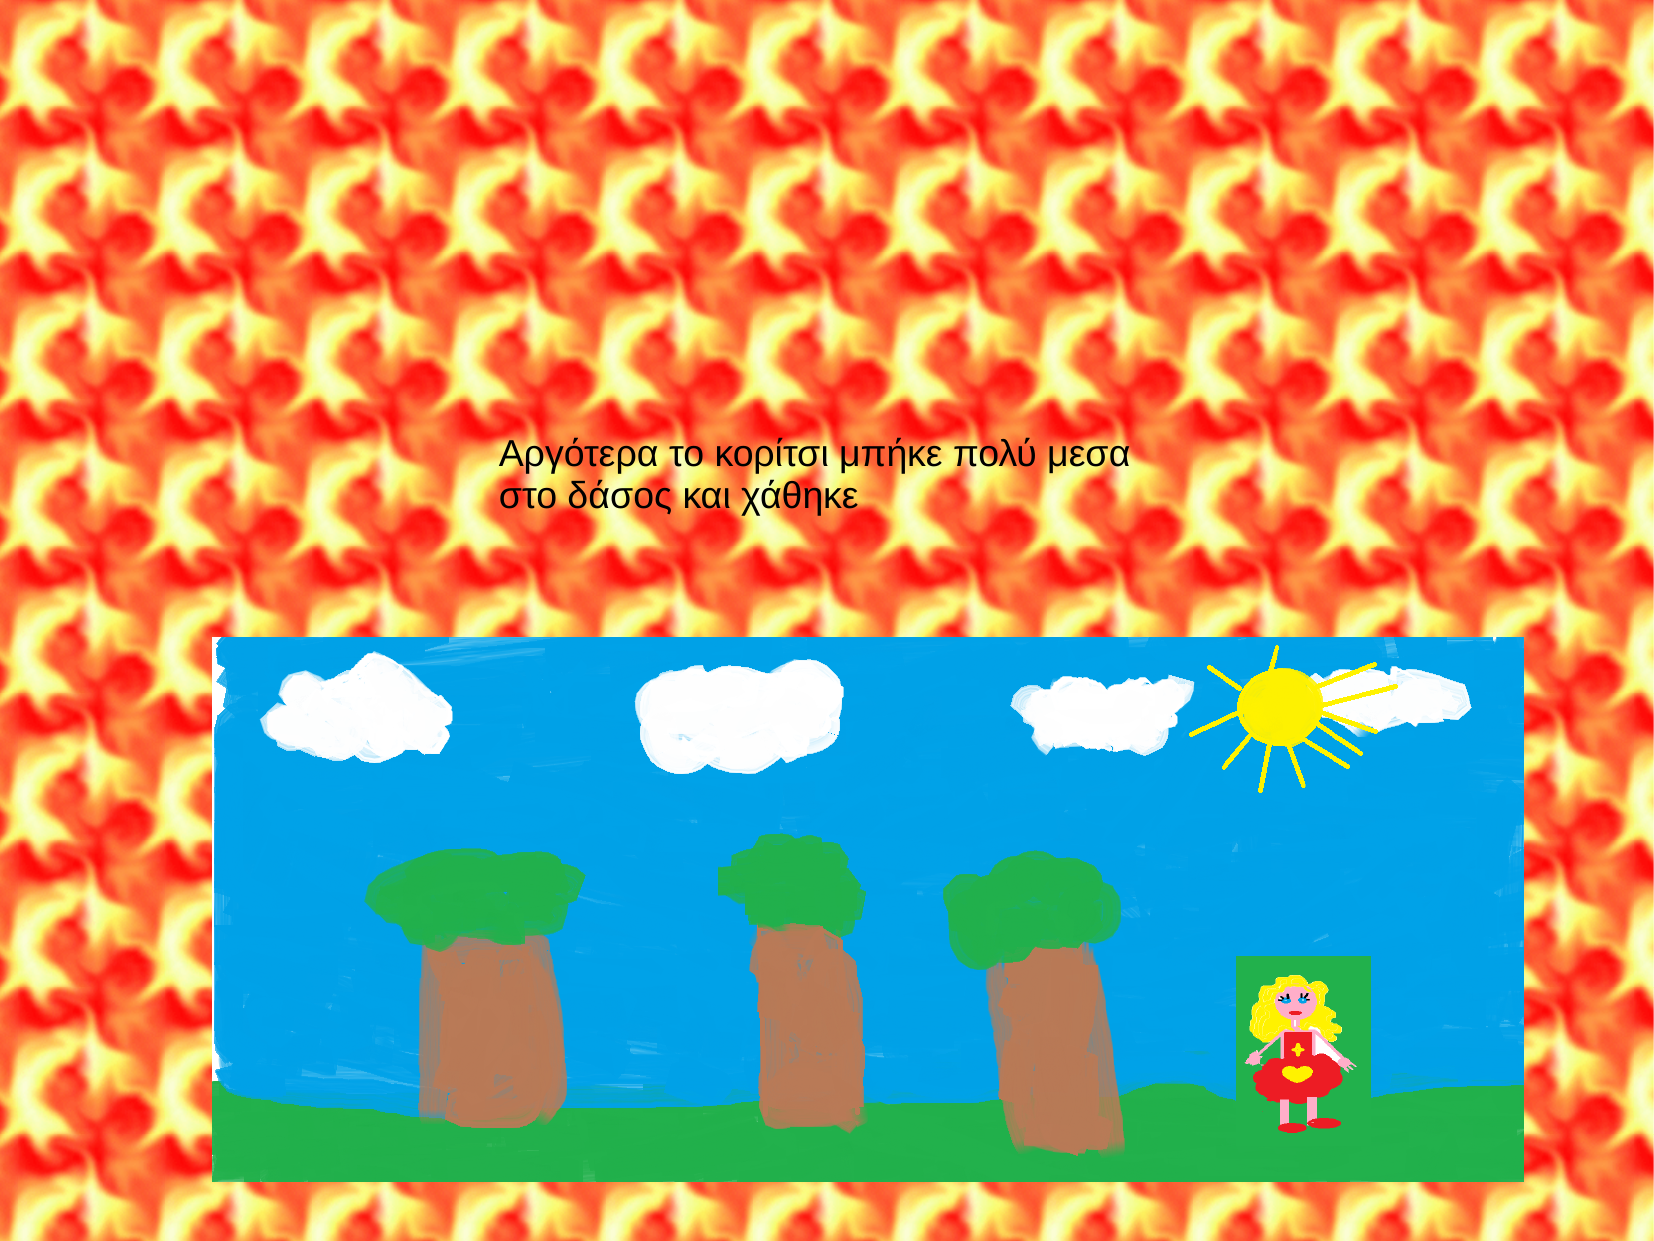

Αργότερα το κορίτσι μπήκε πολύ μεσα στο δάσος και χάθηκε